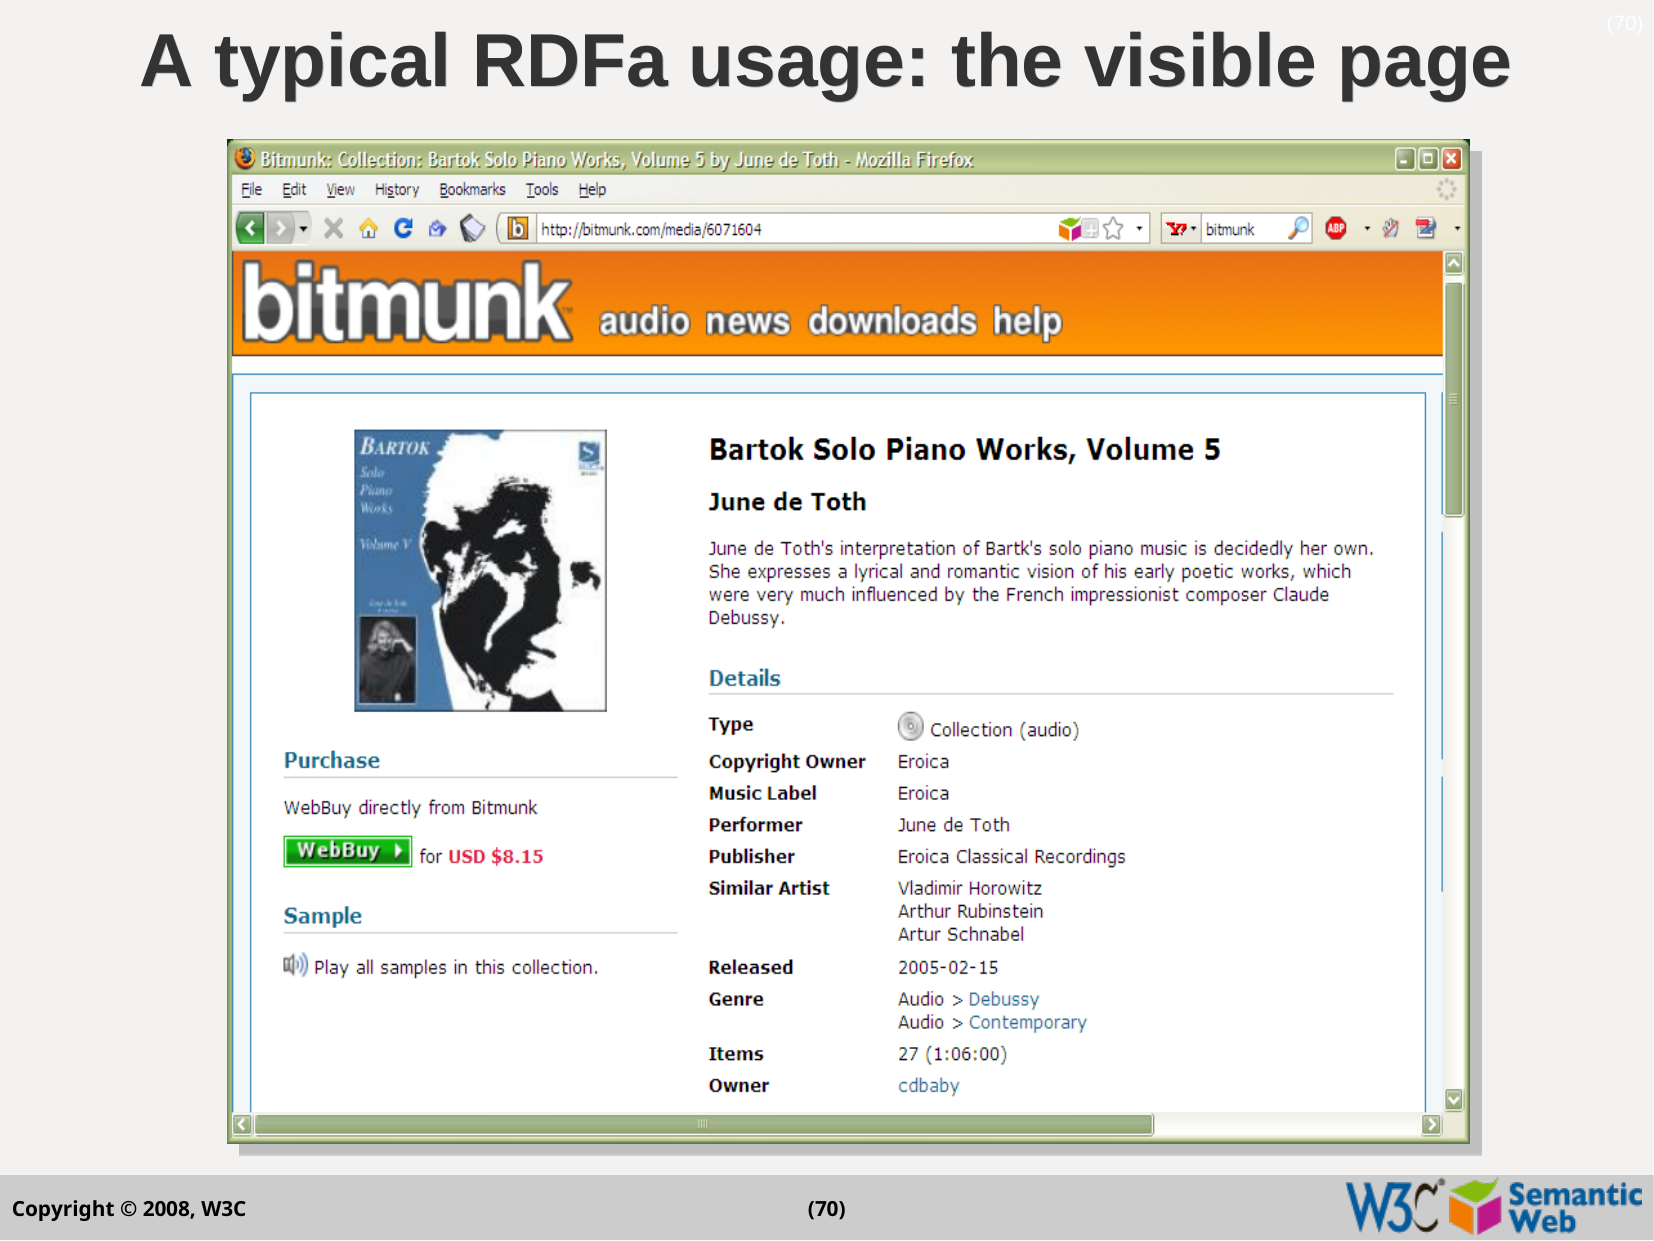

# A typical RDFa usage: the visible page